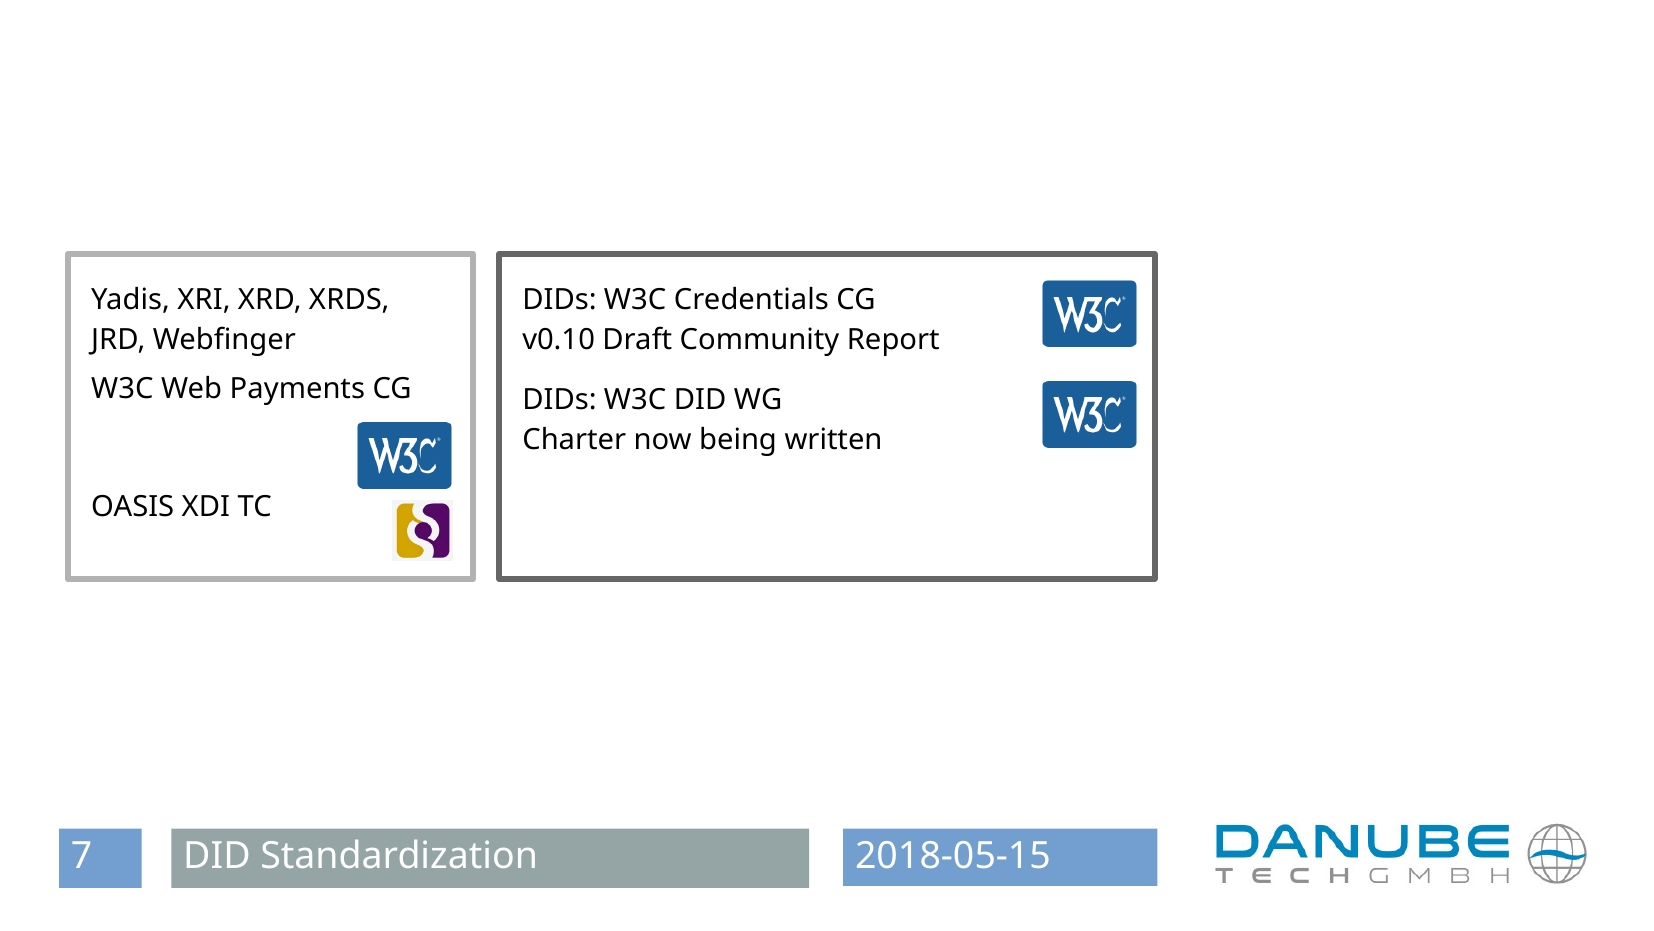

DIDs: W3C Credentials CG
v0.10 Draft Community Report
Yadis, XRI, XRD, XRDS,
JRD, Webfinger
W3C Web Payments CG
DIDs: W3C DID WG
Charter now being written
OASIS XDI TC
7
DID Standardization
2018-05-15